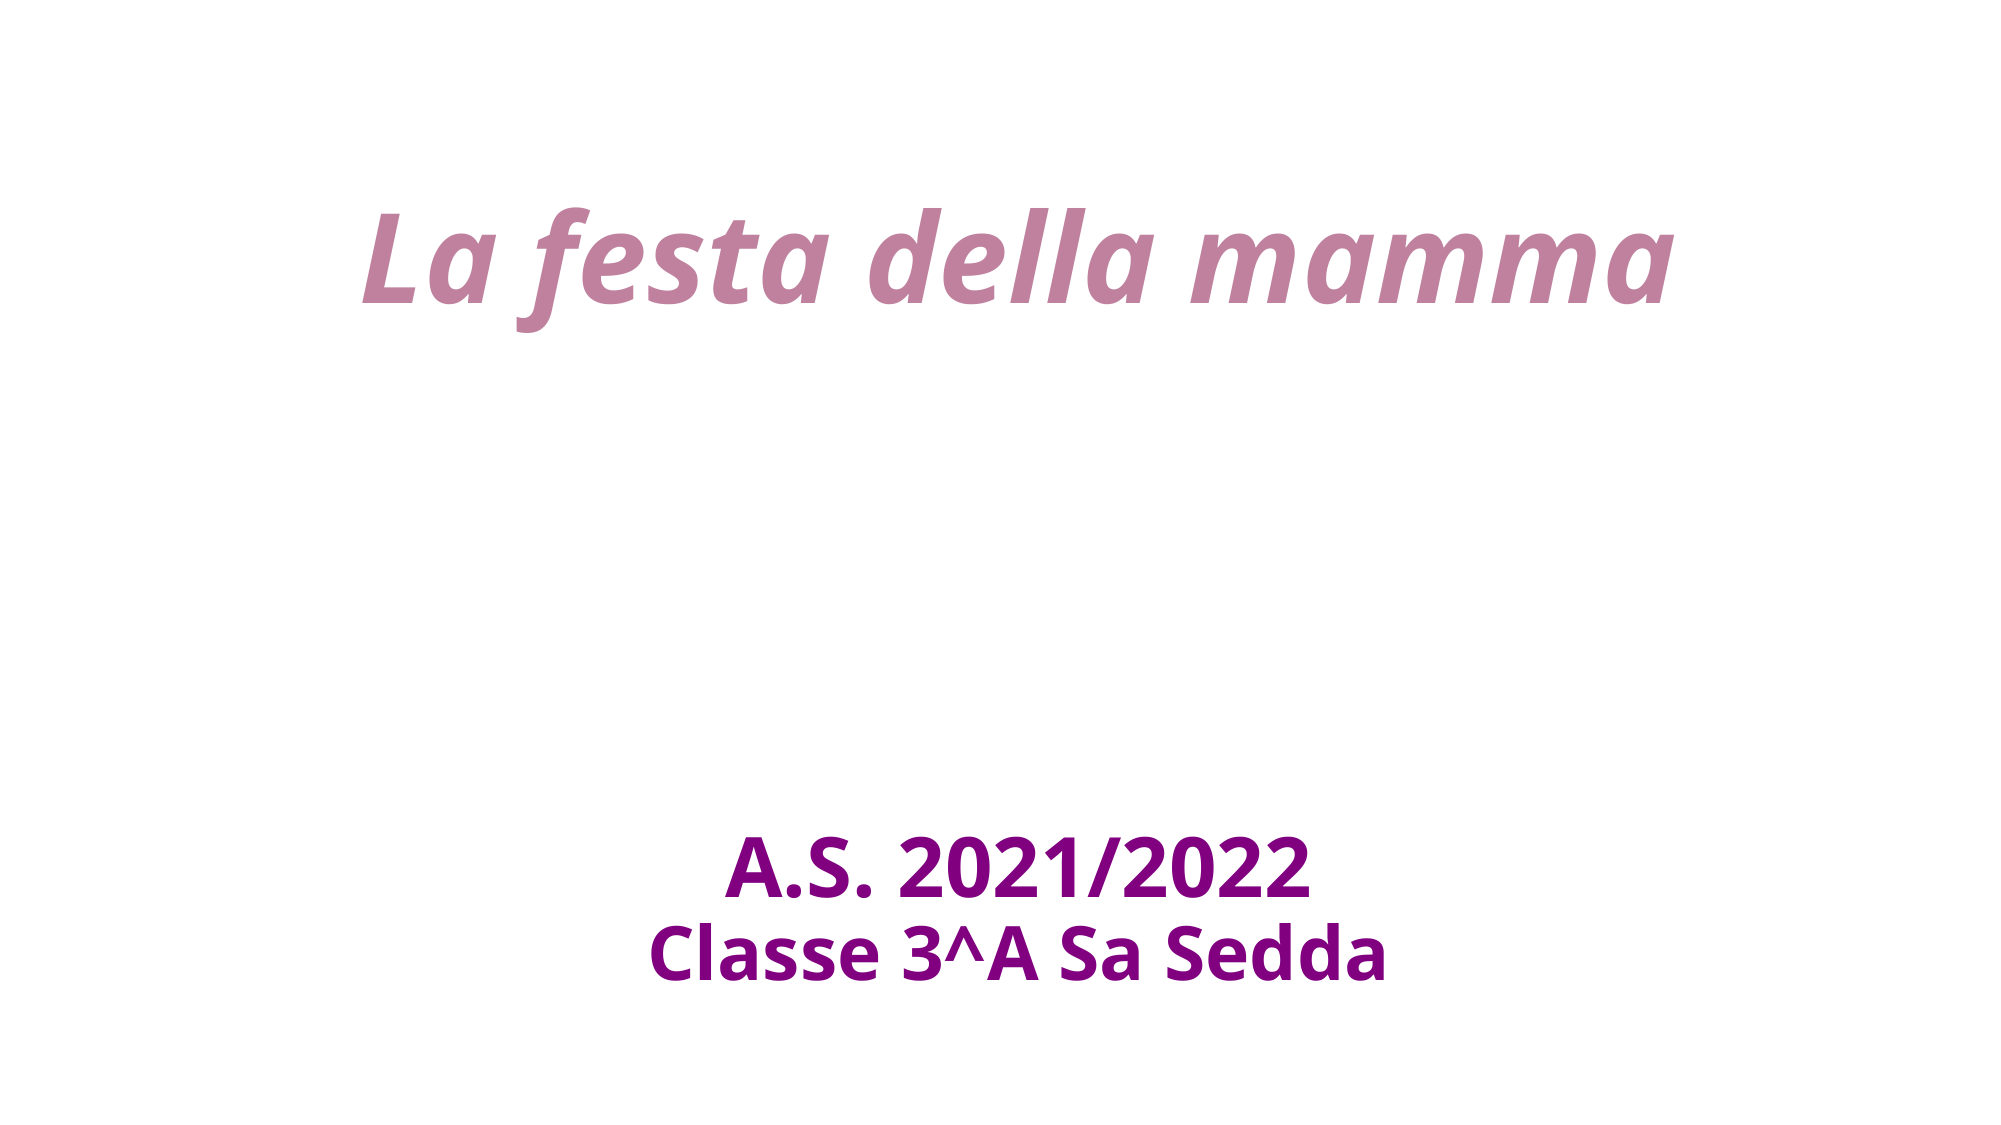

# La festa della mamma A.S. 2021/2022 Classe 3^A Sa Sedda